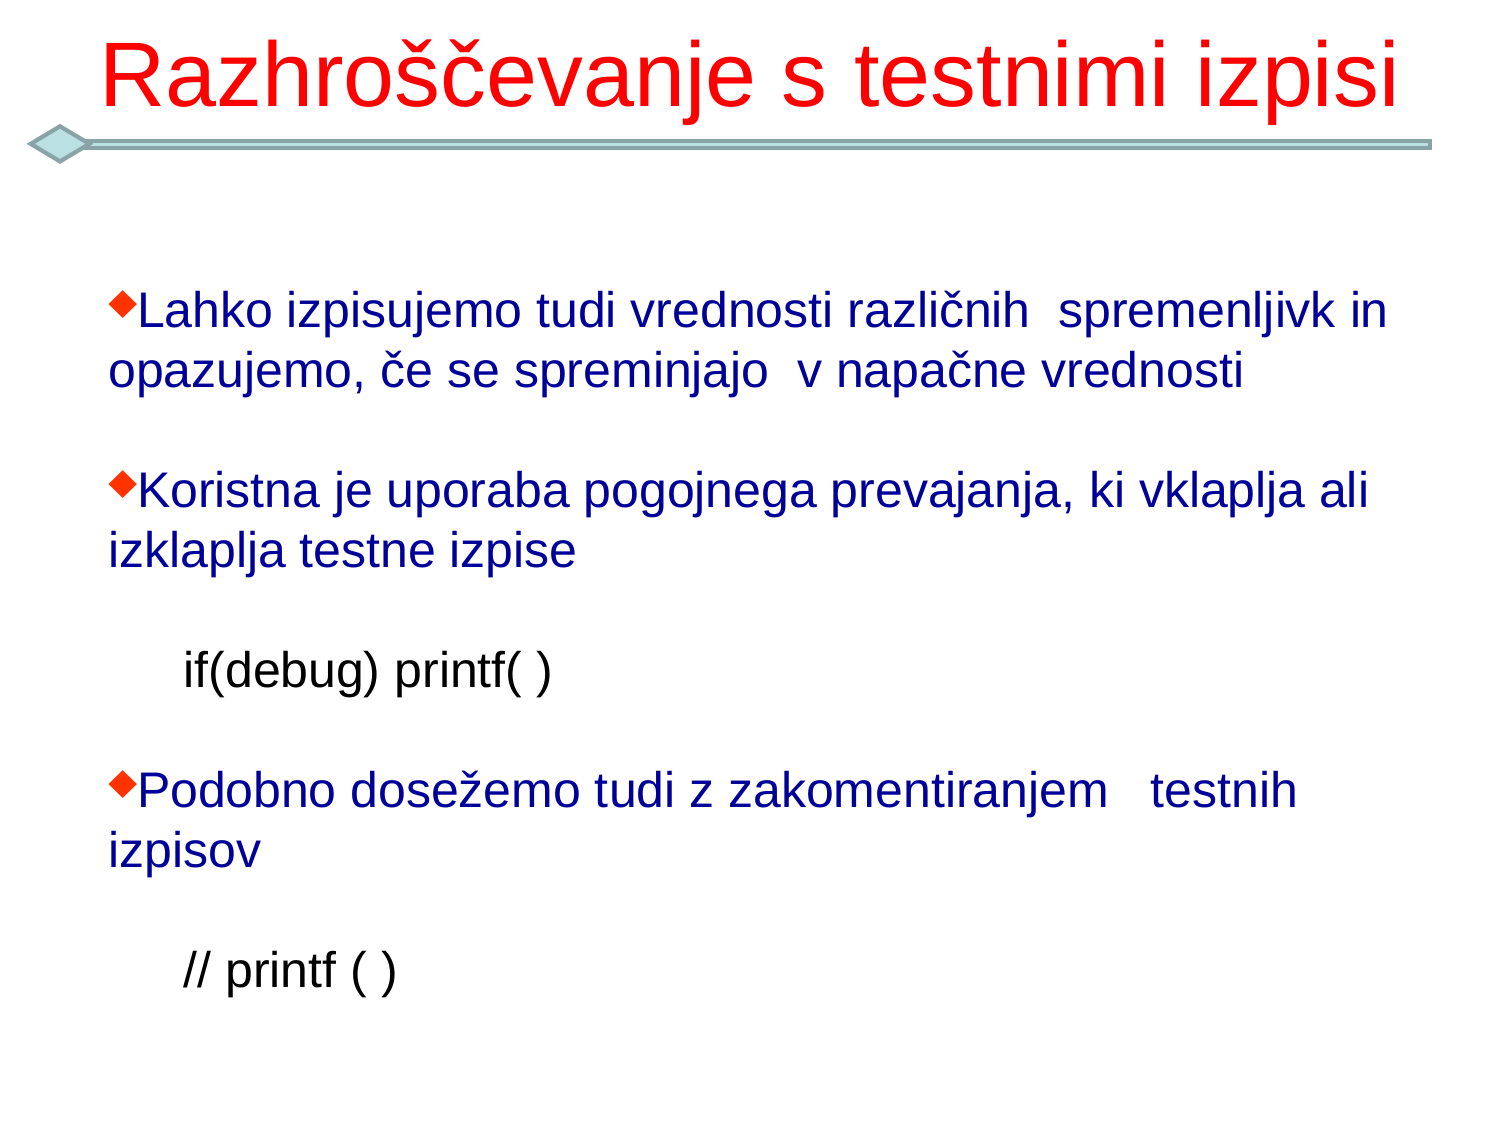

# Razhroščevanje s testnimi izpisi
Lahko izpisujemo tudi vrednosti različnih spremenljivk in opazujemo, če se spreminjajo v napačne vrednosti
Koristna je uporaba pogojnega prevajanja, ki vklaplja ali izklaplja testne izpise
if(debug) printf( )
Podobno dosežemo tudi z zakomentiranjem testnih izpisov
// printf ( )